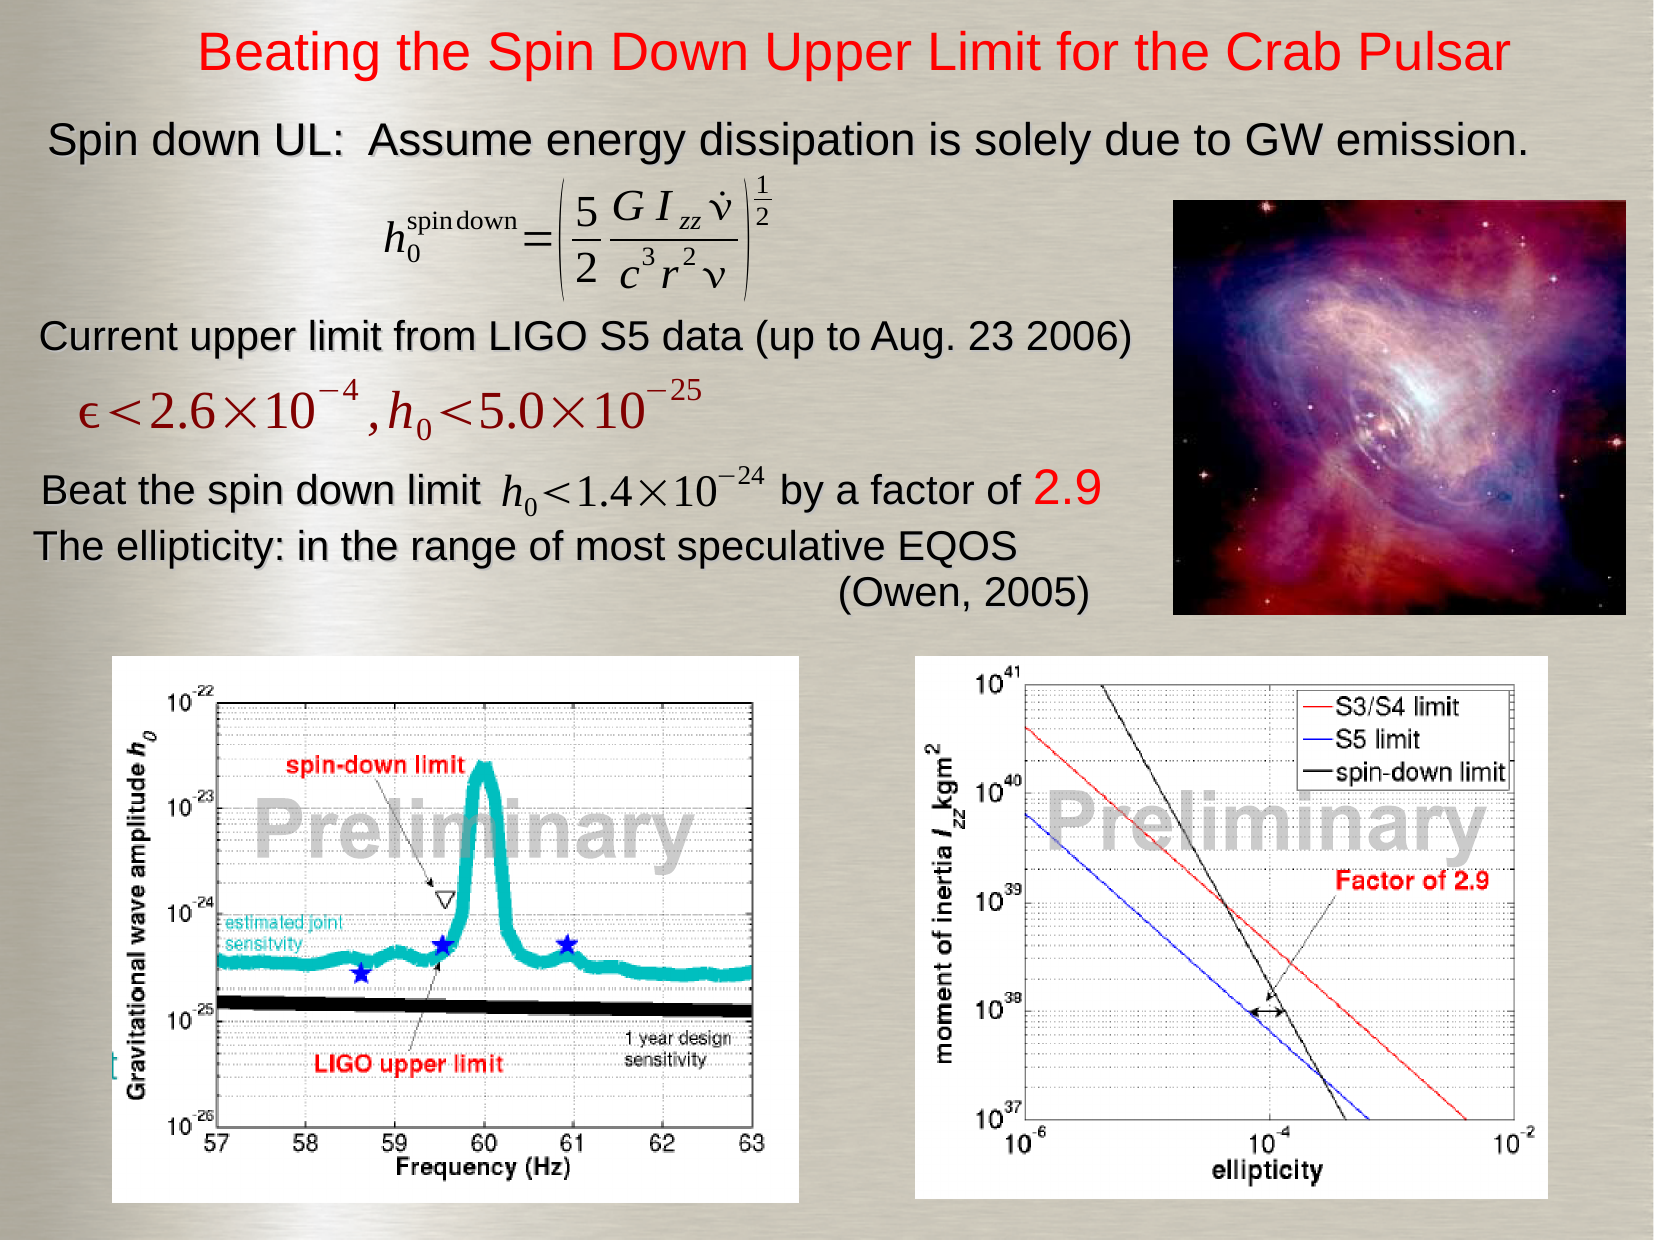

Beating the Spin Down Upper Limit for the Crab Pulsar
Spin down UL: Assume energy dissipation is solely due to GW emission.
Current upper limit from LIGO S5 data (up to Aug. 23 2006)
Beat the spin down limit by a factor of 2.9
The ellipticity: in the range of most speculative EQOS
 (Owen, 2005)